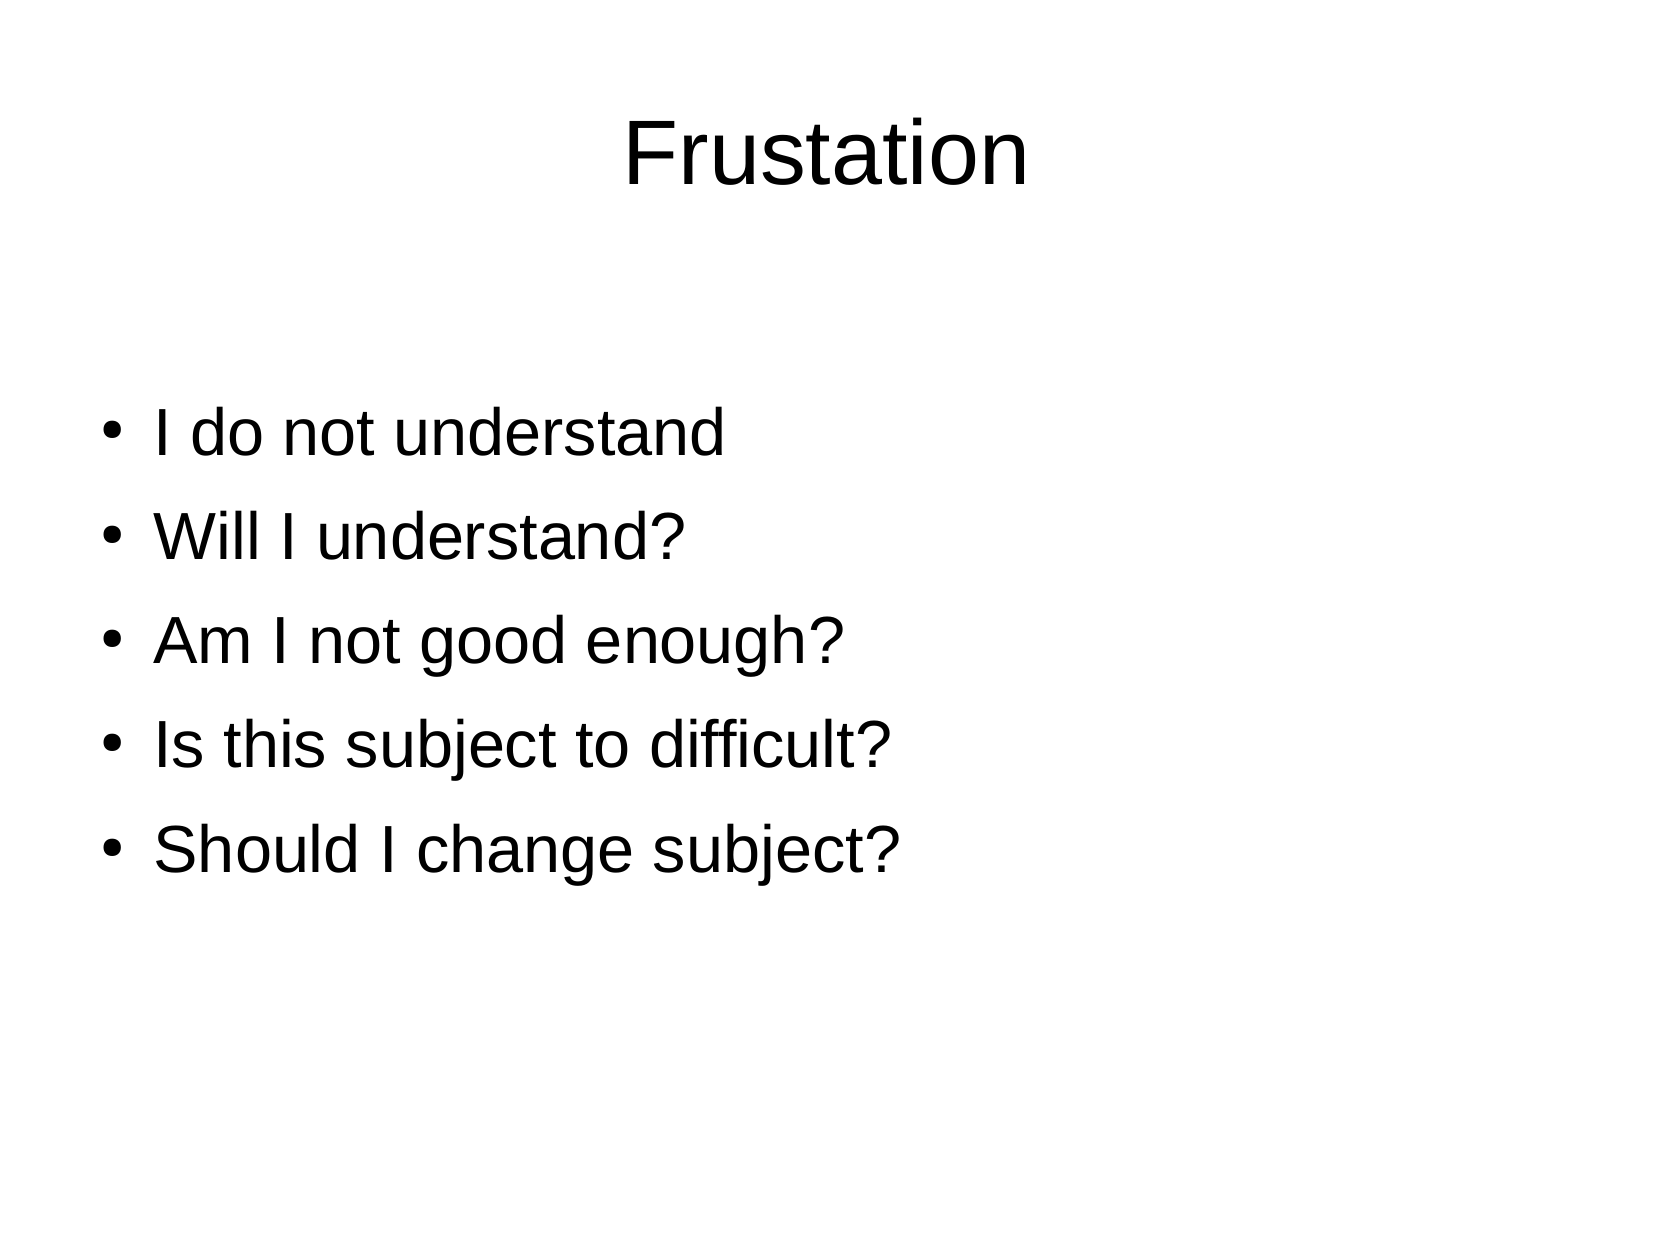

# Frustation
I do not understand
Will I understand?
Am I not good enough?
Is this subject to difficult?
Should I change subject?